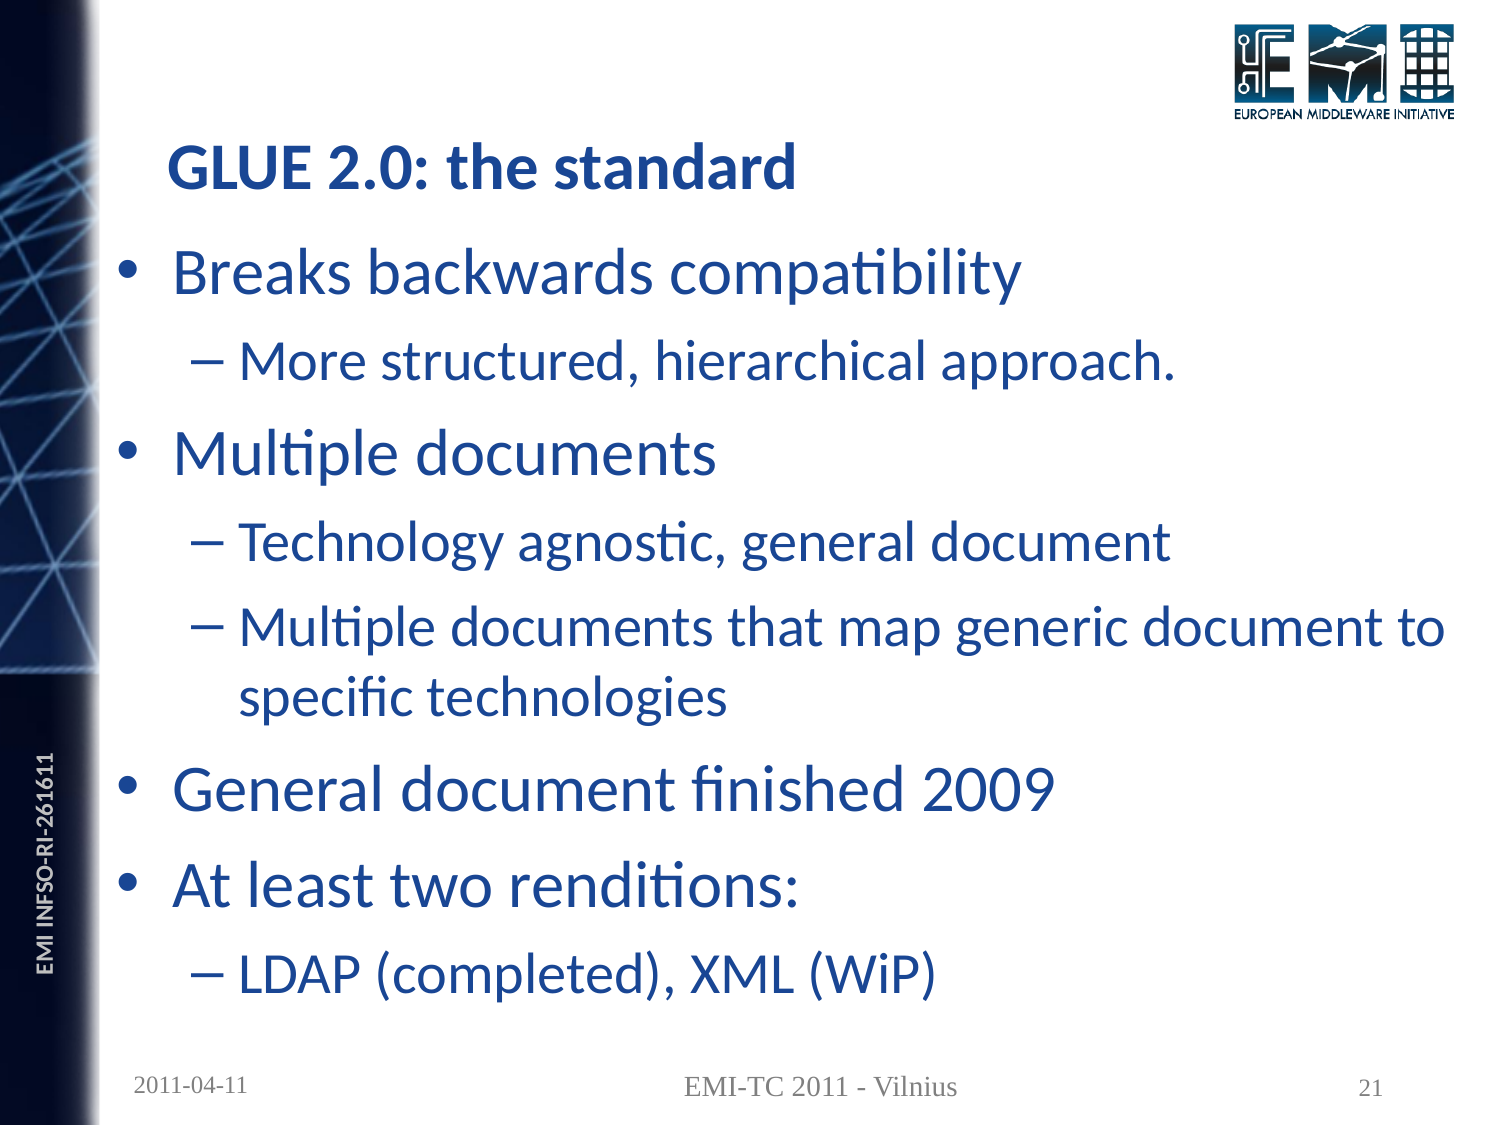

GLUE 2.0: the standard
# Breaks backwards compatibility
More structured, hierarchical approach.
Multiple documents
Technology agnostic, general document
Multiple documents that map generic document to specific technologies
General document finished 2009
At least two renditions:
LDAP (completed), XML (WiP)
2011-04-13
EMI-TC 2011 - Vilnius
21